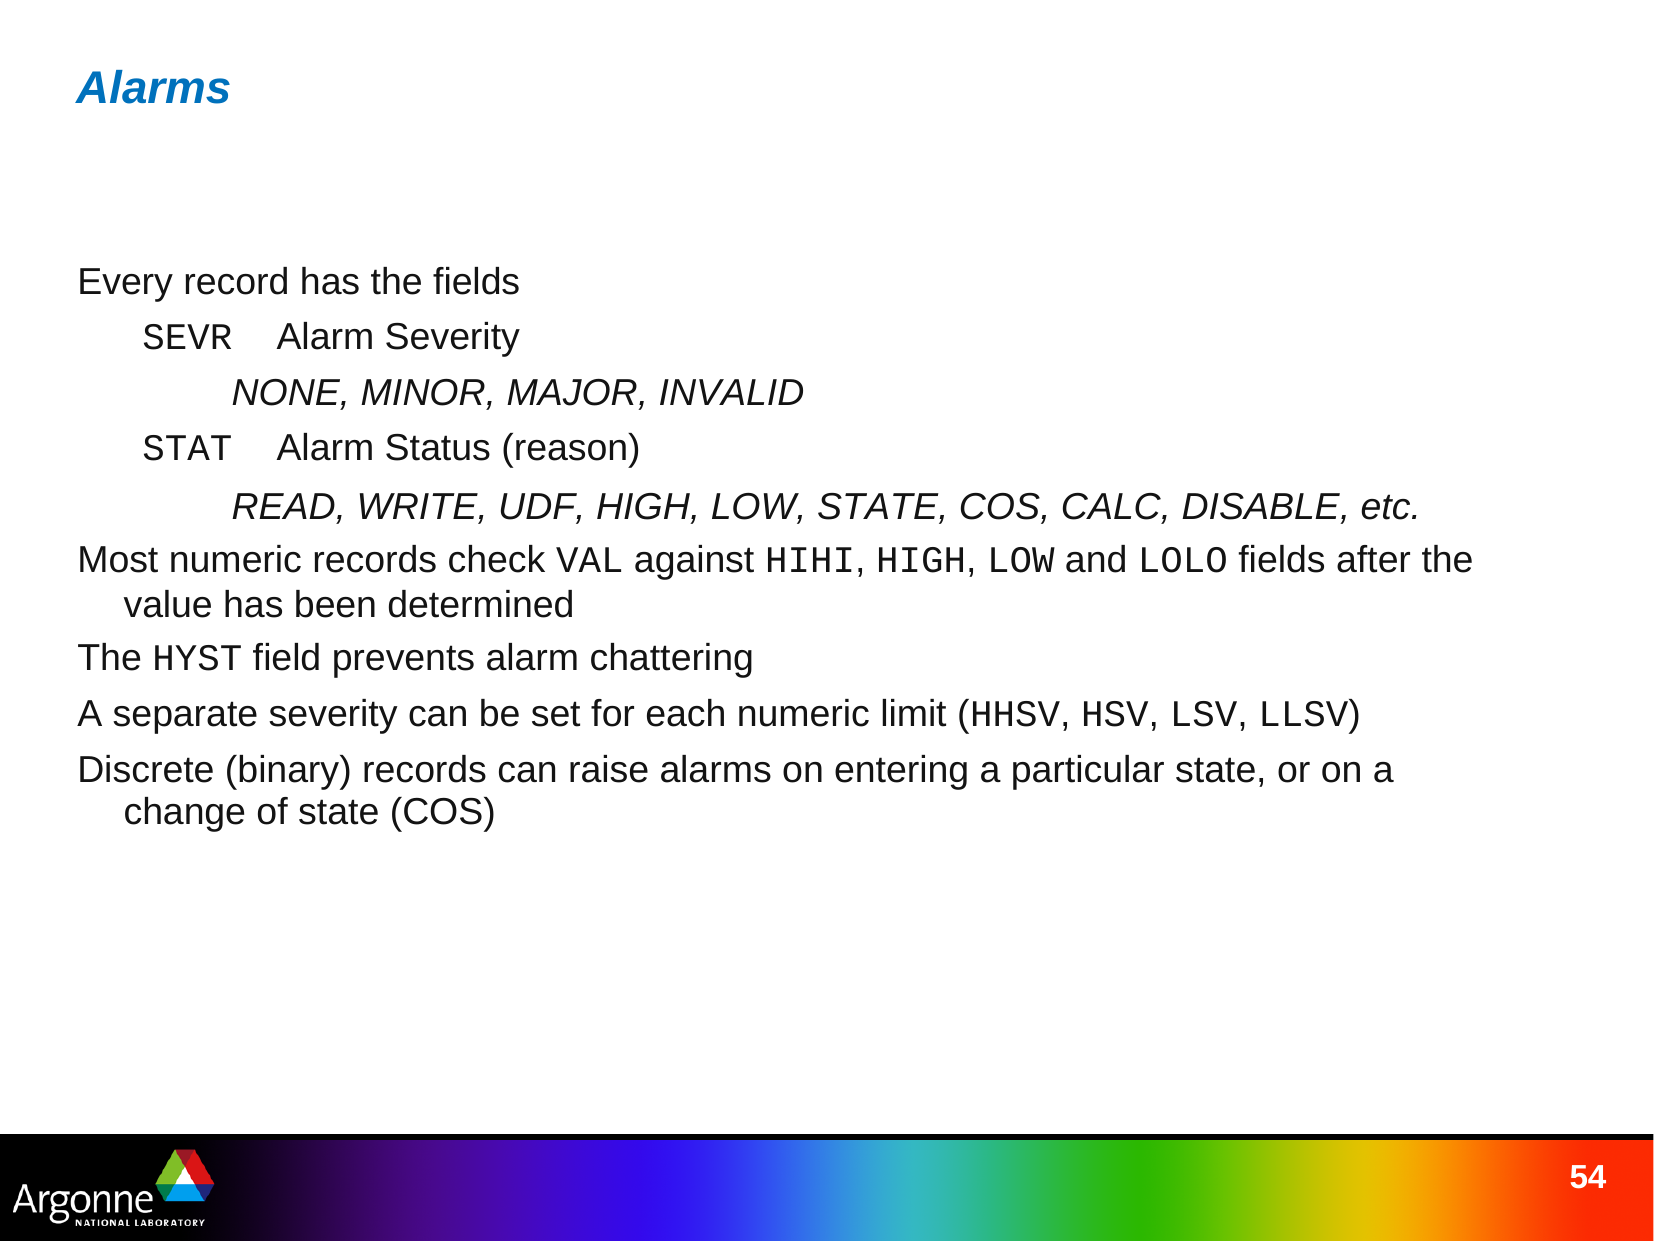

# Alarms
Every record has the fields
SEVR	Alarm Severity
NONE, MINOR, MAJOR, INVALID
STAT	Alarm Status (reason)
READ, WRITE, UDF, HIGH, LOW, STATE, COS, CALC, DISABLE, etc.
Most numeric records check VAL against HIHI, HIGH, LOW and LOLO fields after the value has been determined
The HYST field prevents alarm chattering
A separate severity can be set for each numeric limit (HHSV, HSV, LSV, LLSV)
Discrete (binary) records can raise alarms on entering a particular state, or on a change of state (COS)
54